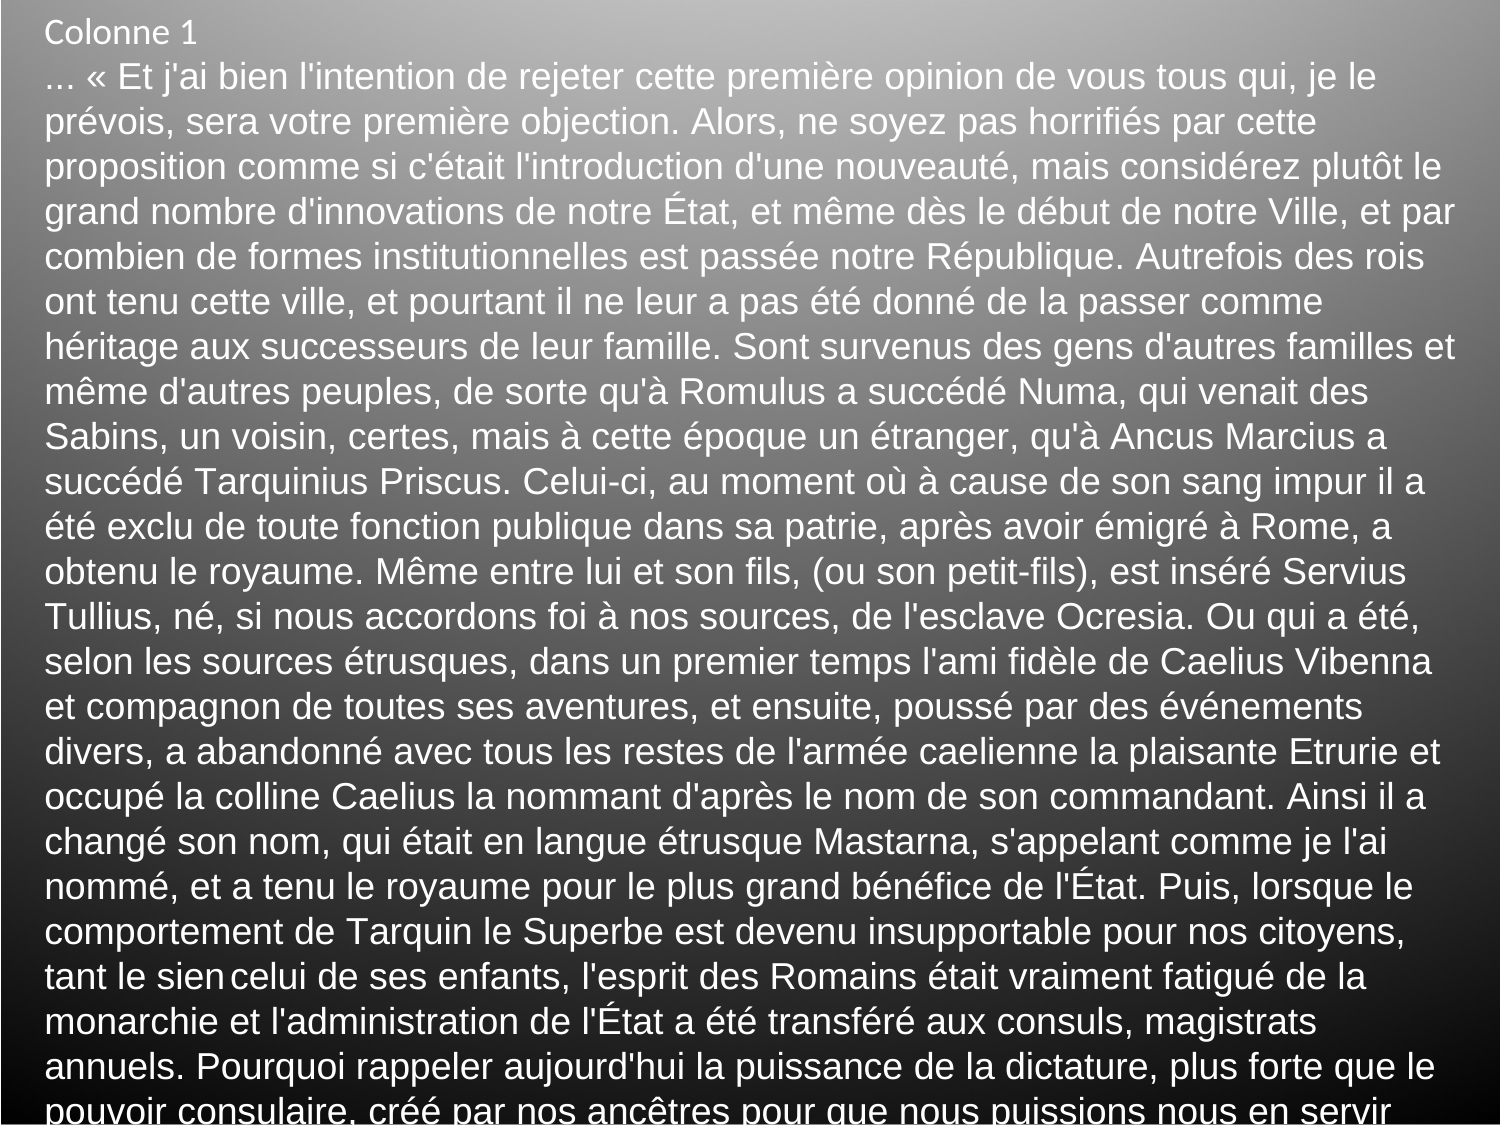

Colonne 1
... « Et j'ai bien l'intention de rejeter cette première opinion de vous tous qui, je le prévois, sera votre première objection. Alors, ne soyez pas horrifiés par cette proposition comme si c'était l'introduction d'une nouveauté, mais considérez plutôt le grand nombre d'innovations de notre État, et même dès le début de notre Ville, et par combien de formes institutionnelles est passée notre République. Autrefois des rois ont tenu cette ville, et pourtant il ne leur a pas été donné de la passer comme héritage aux successeurs de leur famille. Sont survenus des gens d'autres familles et même d'autres peuples, de sorte qu'à Romulus a succédé Numa, qui venait des Sabins, un voisin, certes, mais à cette époque un étranger, qu'à Ancus Marcius a succédé Tarquinius Priscus. Celui-ci, au moment où à cause de son sang impur il a été exclu de toute fonction publique dans sa patrie, après avoir émigré à Rome, a obtenu le royaume. Même entre lui et son fils, (ou son petit-fils), est inséré Servius Tullius, né, si nous accordons foi à nos sources, de l'esclave Ocresia. Ou qui a été, selon les sources étrusques, dans un premier temps l'ami fidèle de Caelius Vibenna et compagnon de toutes ses aventures, et ensuite, poussé par des événements divers, a abandonné avec tous les restes de l'armée caelienne la plaisante Etrurie et occupé la colline Caelius la nommant d'après le nom de son commandant. Ainsi il a changé son nom, qui était en langue étrusque Mastarna, s'appelant comme je l'ai nommé, et a tenu le royaume pour le plus grand bénéfice de l'État. Puis, lorsque le comportement de Tarquin le Superbe est devenu insupportable pour nos citoyens, tant le sien celui de ses enfants, l'esprit des Romains était vraiment fatigué de la monarchie et l'administration de l'État a été transféré aux consuls, magistrats annuels. Pourquoi rappeler aujourd'hui la puissance de la dictature, plus forte que le pouvoir consulaire, créé par nos ancêtres pour que nous puissions nous en servir dans les guerres les plus dangereuses ou au moment le plus difficile des crises? Pourquoi parler des tribuns de la plèbe instaurés pour venir au secours du peuple? Je devrais peut-être mentionner le transfert du pouvoir des consuls aux decemviri, et son retour ensuite aux consuls après la fin de la tyrannie des decemviri ? Raconter en outre la division du pouvoir consulaire parmi les magistrats, la création des tribuns militaires avec des pouvoirs consulaires, qui ont été élus en nombre de six et même de huit à la fois? Et devrais-je vous rappeler, encore une fois, comment enfin toutes les charges, non seulement politiques, mais aussi religieuses, sont devenues accessibles aussi à la plèbe? Et maintenant, si je raconte les guerres, celles qui ont été commencées par nos ancêtres et dans lesquelles nous avons avancé, j'aurais peur de donner l'impression d'être beaucoup trop arrogant, de vanter la gloire d'un empire étendu au-delà de l'Océan. Mais je reviens plutôt au centre de notre discussion. La citoyenneté ... »